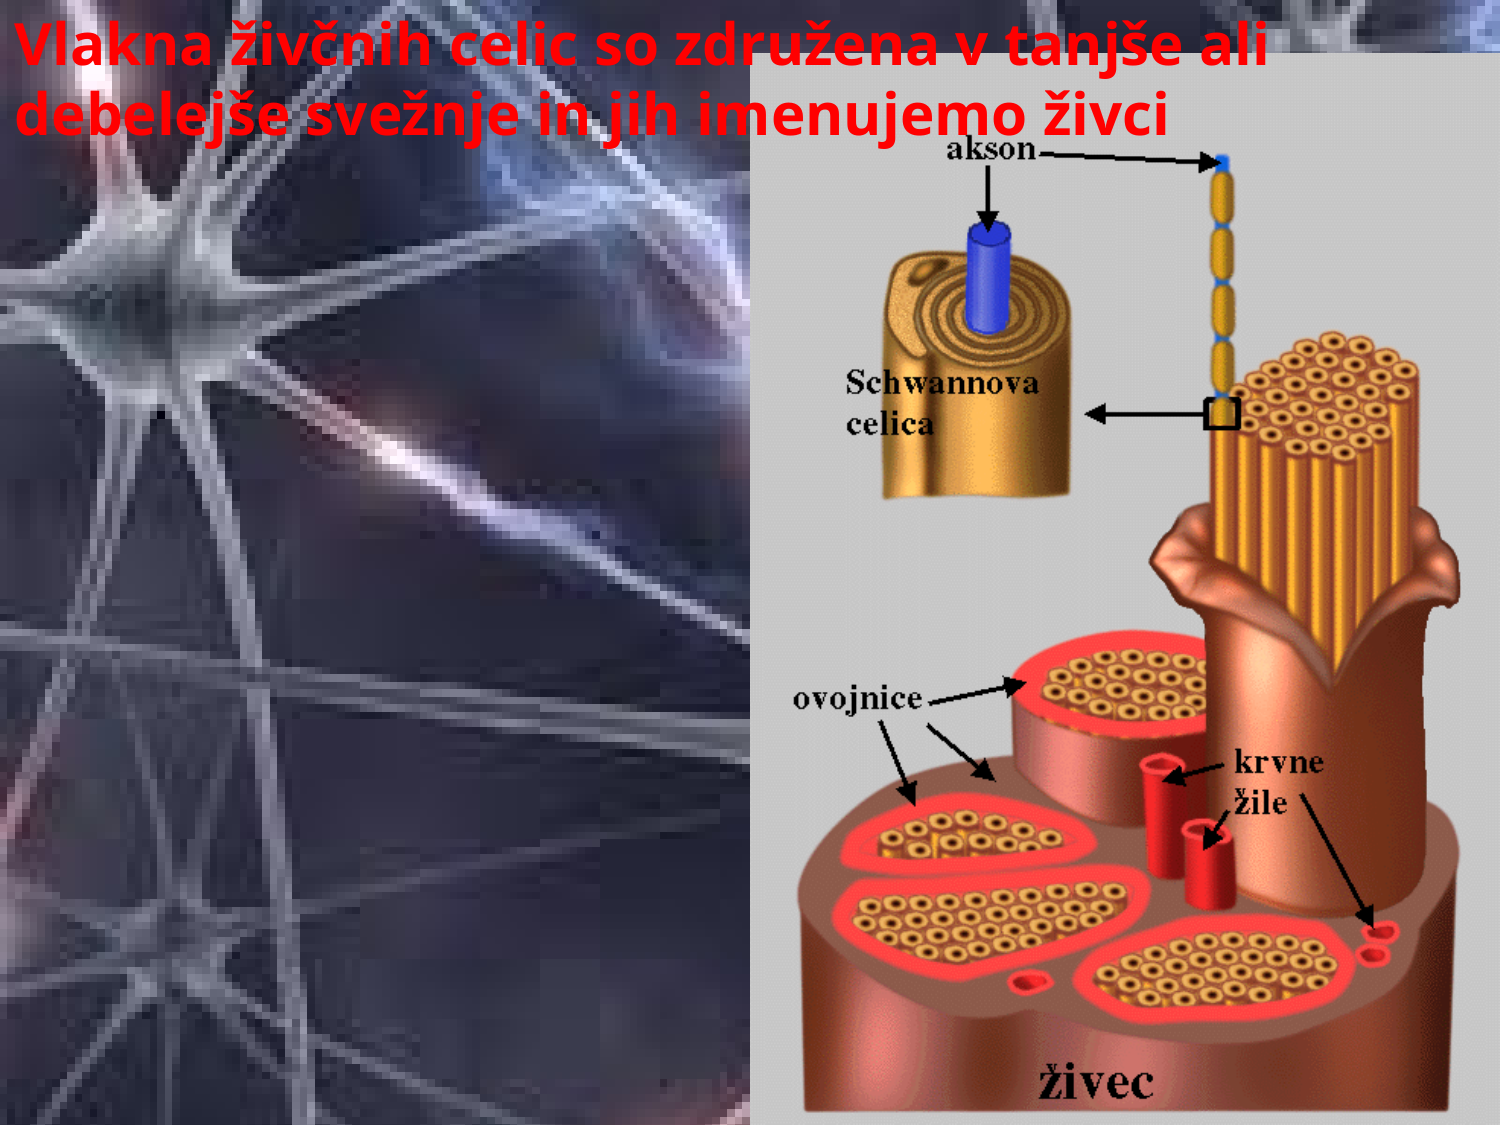

Vlakna živčnih celic so združena v tanjše ali debelejše svežnje in jih imenujemo živci